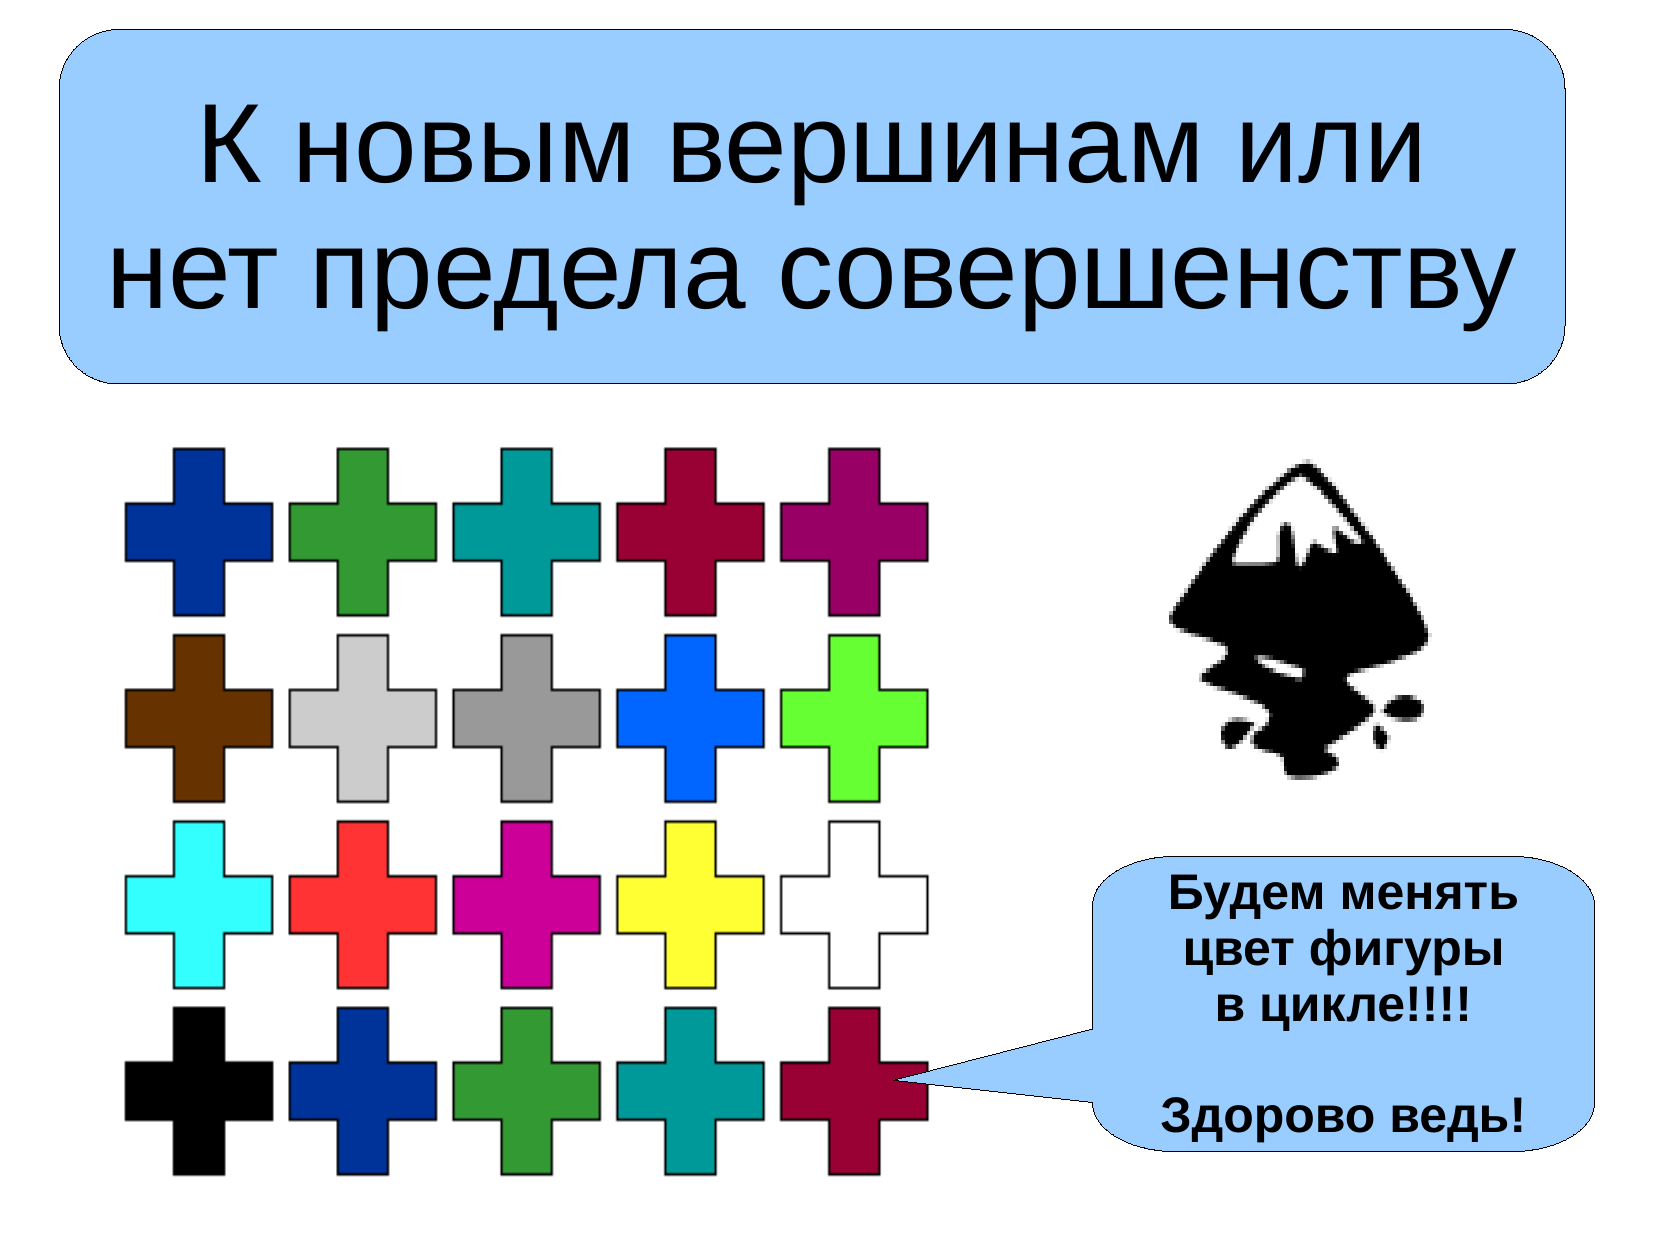

К новым вершинам или
нет предела совершенству
Будем менять
цвет фигуры
в цикле!!!!
Здорово ведь!